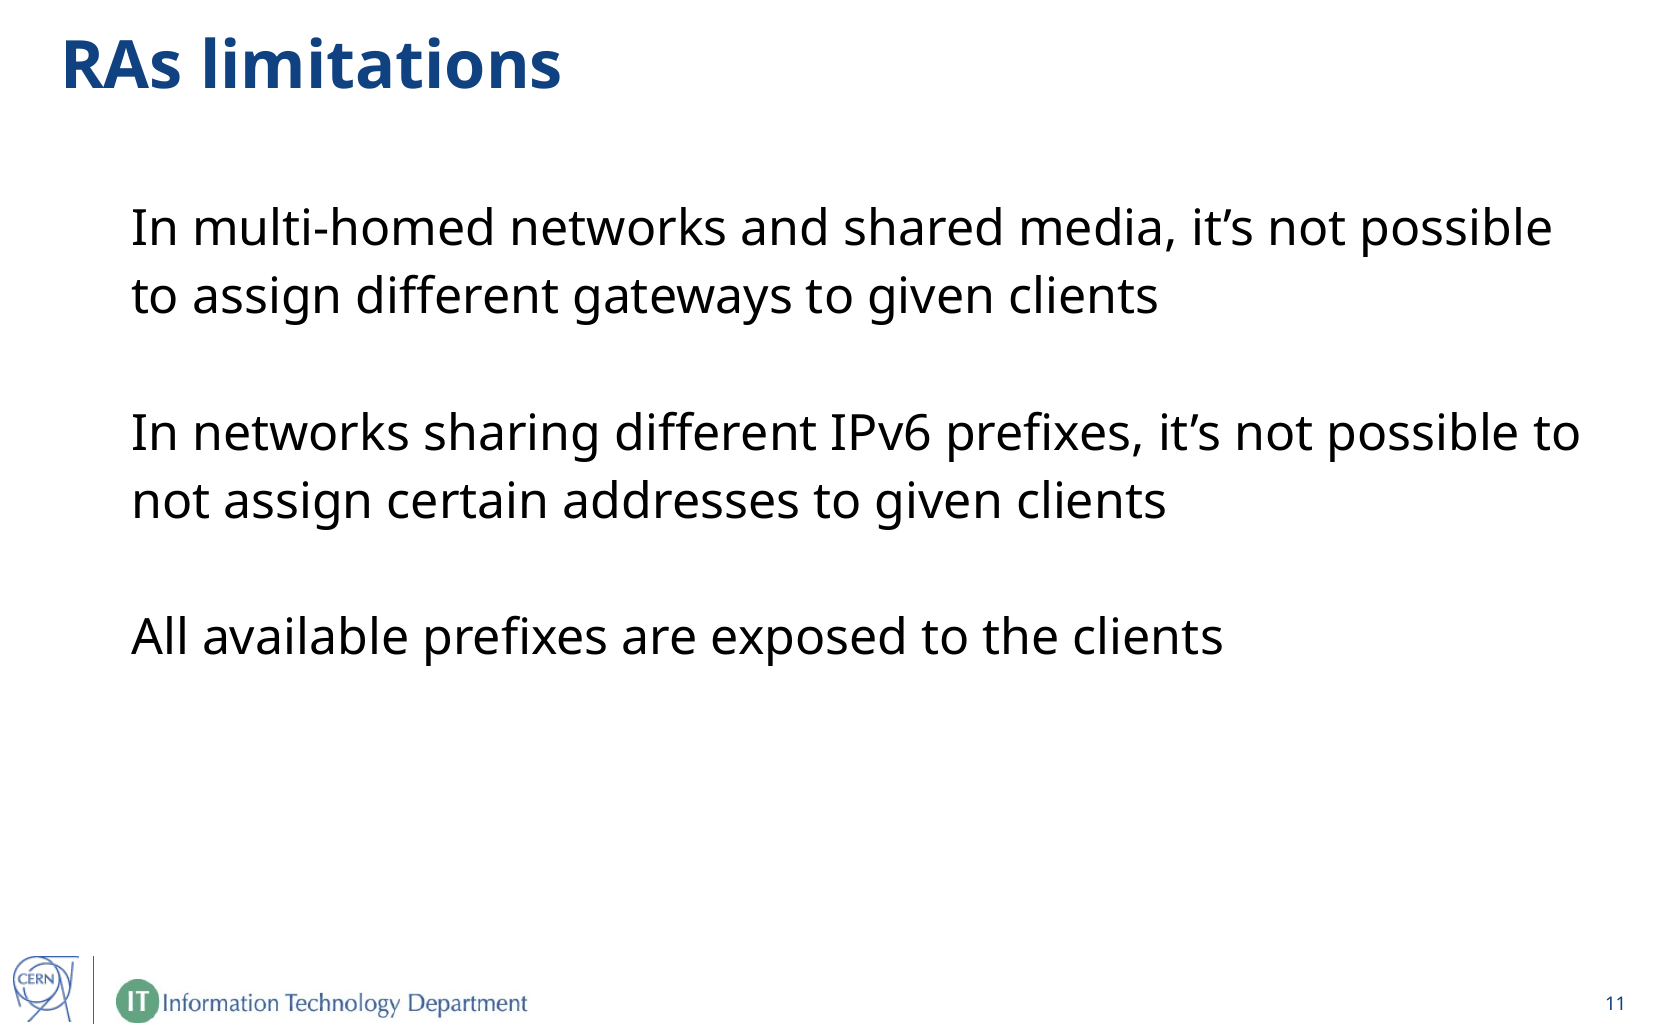

# RAs limitations
In multi-homed networks and shared media, it’s not possible to assign different gateways to given clients
In networks sharing different IPv6 prefixes, it’s not possible to not assign certain addresses to given clients
All available prefixes are exposed to the clients